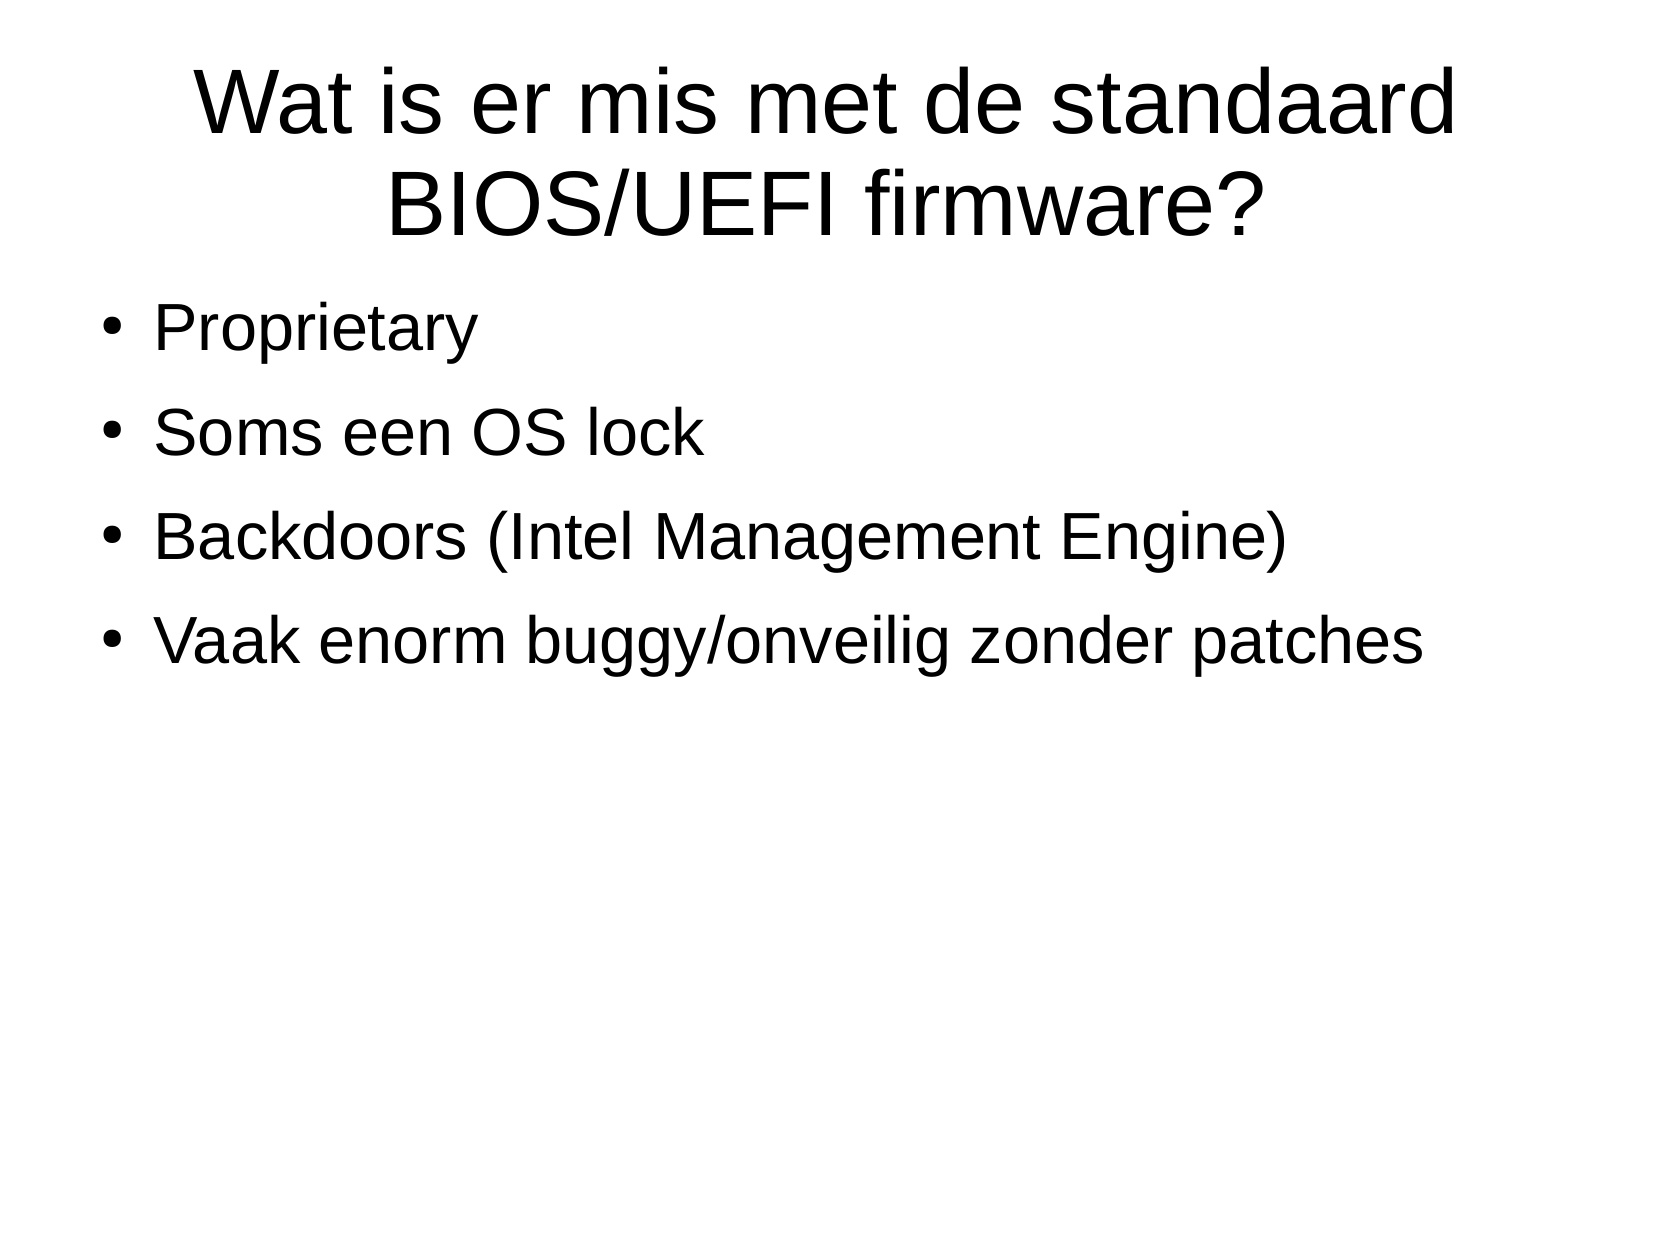

# Wat is er mis met de standaard BIOS/UEFI firmware?
Proprietary
Soms een OS lock
Backdoors (Intel Management Engine)
Vaak enorm buggy/onveilig zonder patches